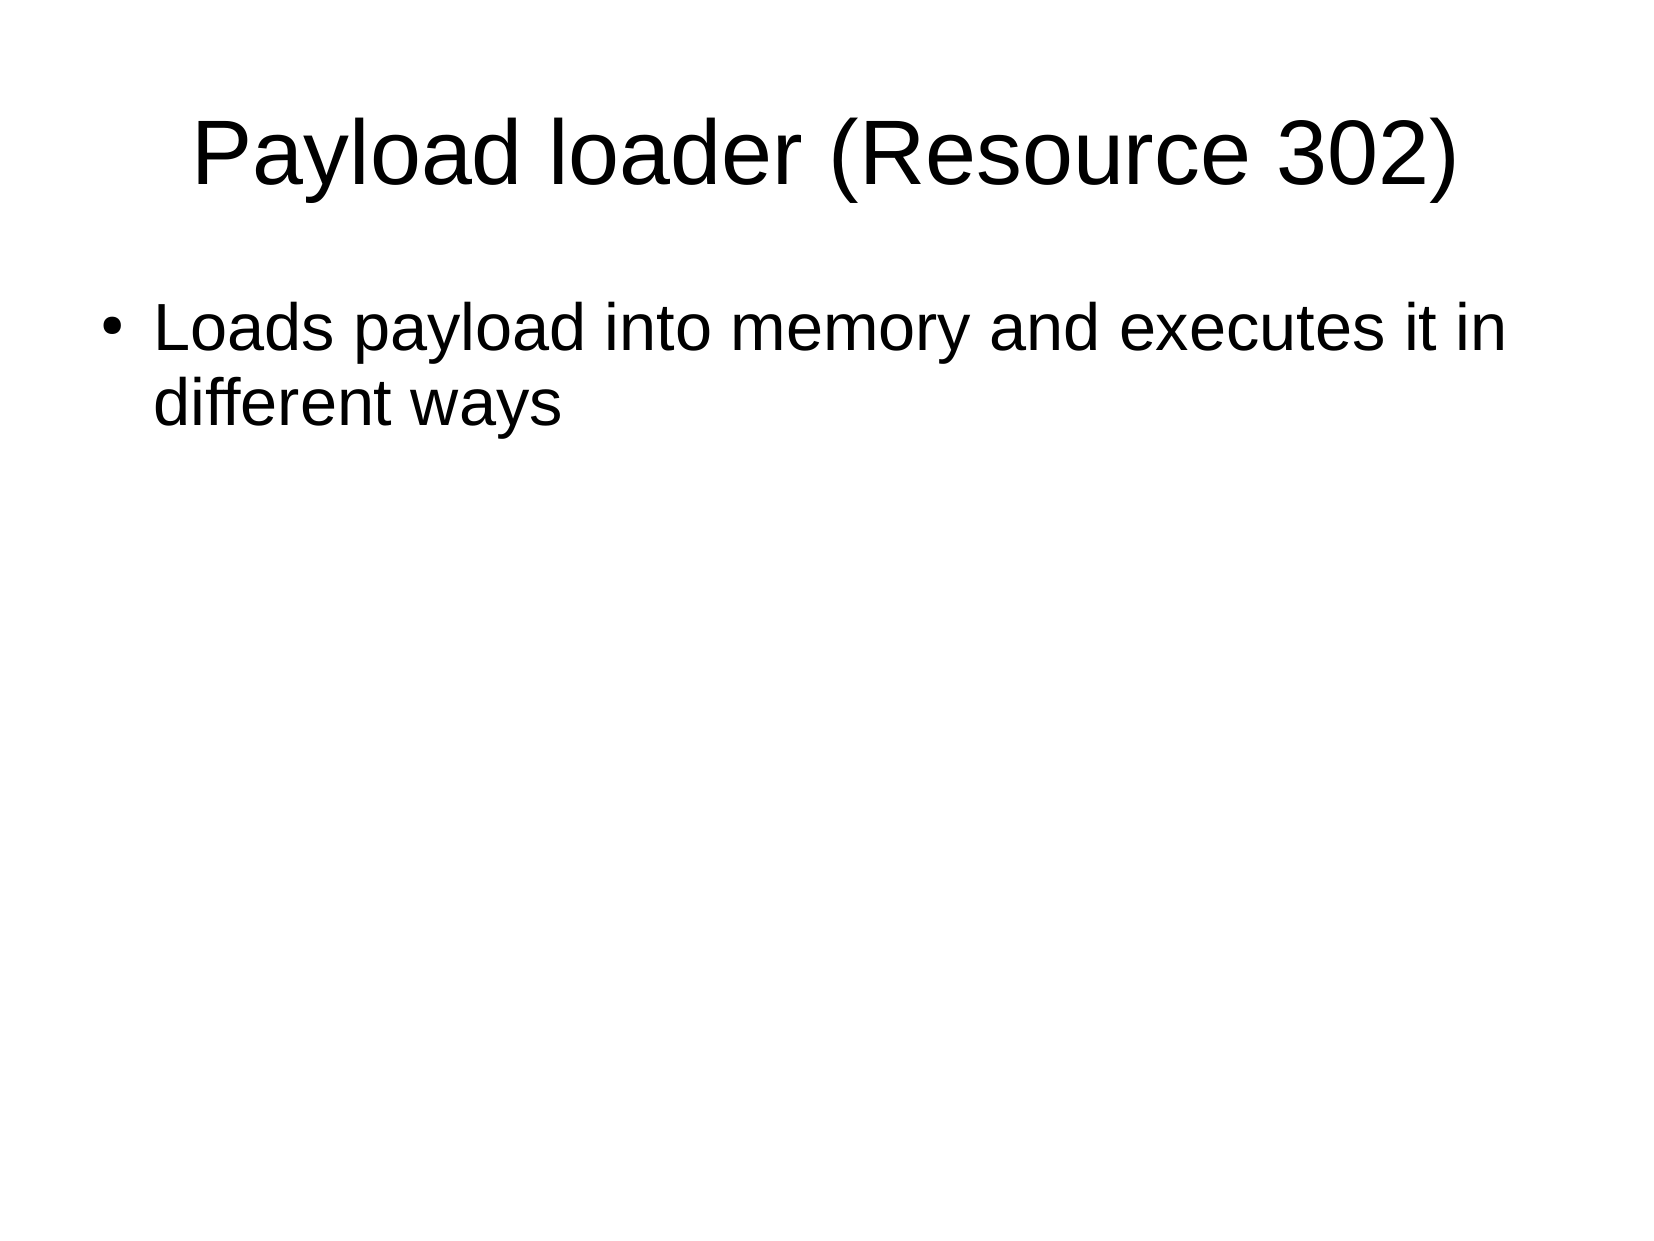

# Payload loader (Resource 302)
Loads payload into memory and executes it in different ways